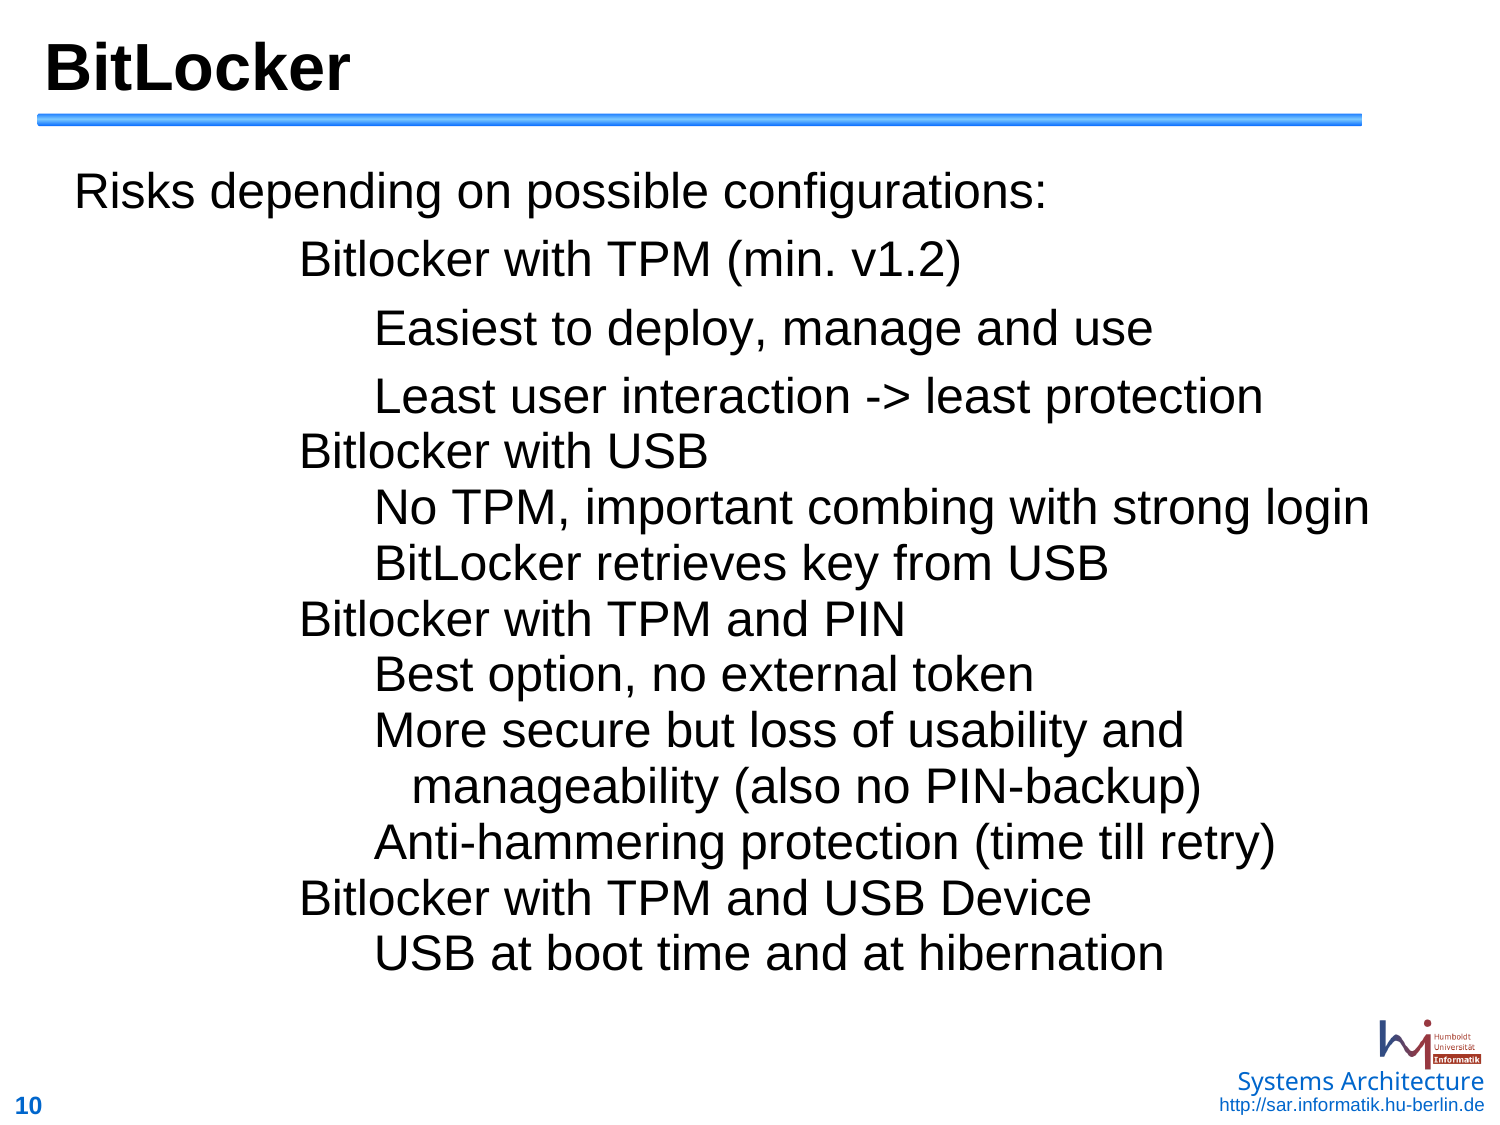

# BitLocker
Risks depending on possible configurations:
Bitlocker with TPM (min. v1.2)
Easiest to deploy, manage and use
Least user interaction -> least protection
Bitlocker with USB
No TPM, important combing with strong login
BitLocker retrieves key from USB
Bitlocker with TPM and PIN
Best option, no external token
More secure but loss of usability and manageability (also no PIN-backup)
Anti-hammering protection (time till retry)
Bitlocker with TPM and USB Device
USB at boot time and at hibernation